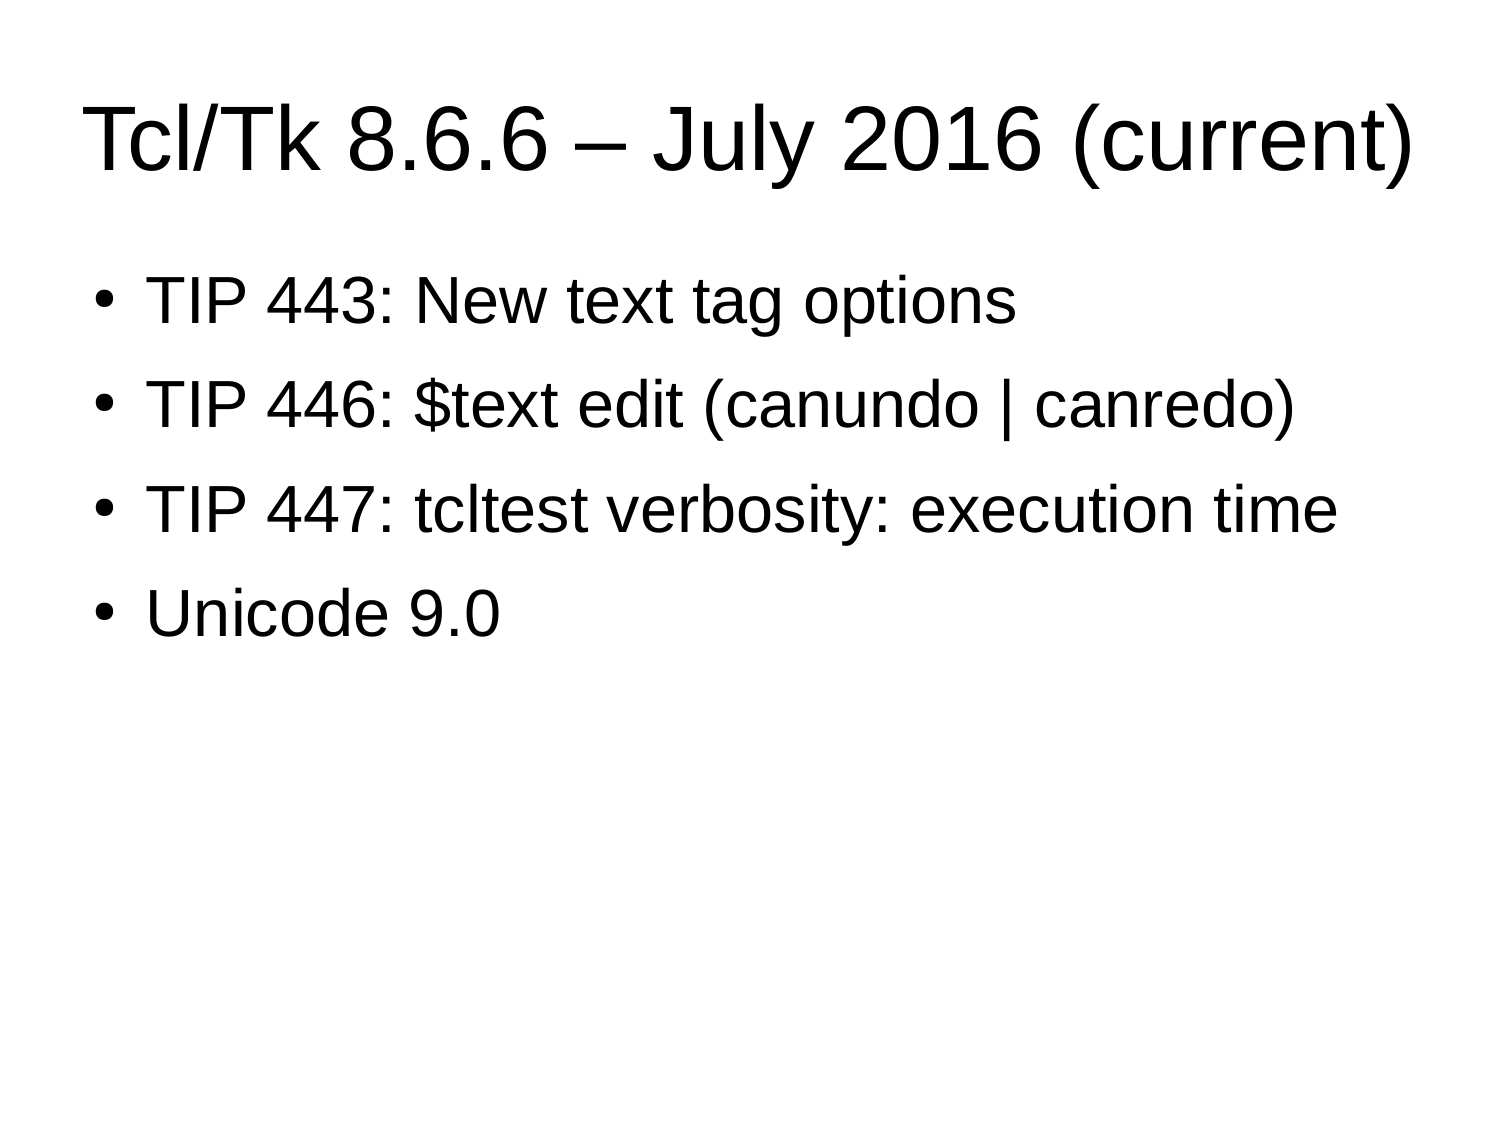

# Tcl/Tk 8.6.6 – July 2016 (current)
TIP 443: New text tag options
TIP 446: $text edit (canundo | canredo)
TIP 447: tcltest verbosity: execution time
Unicode 9.0